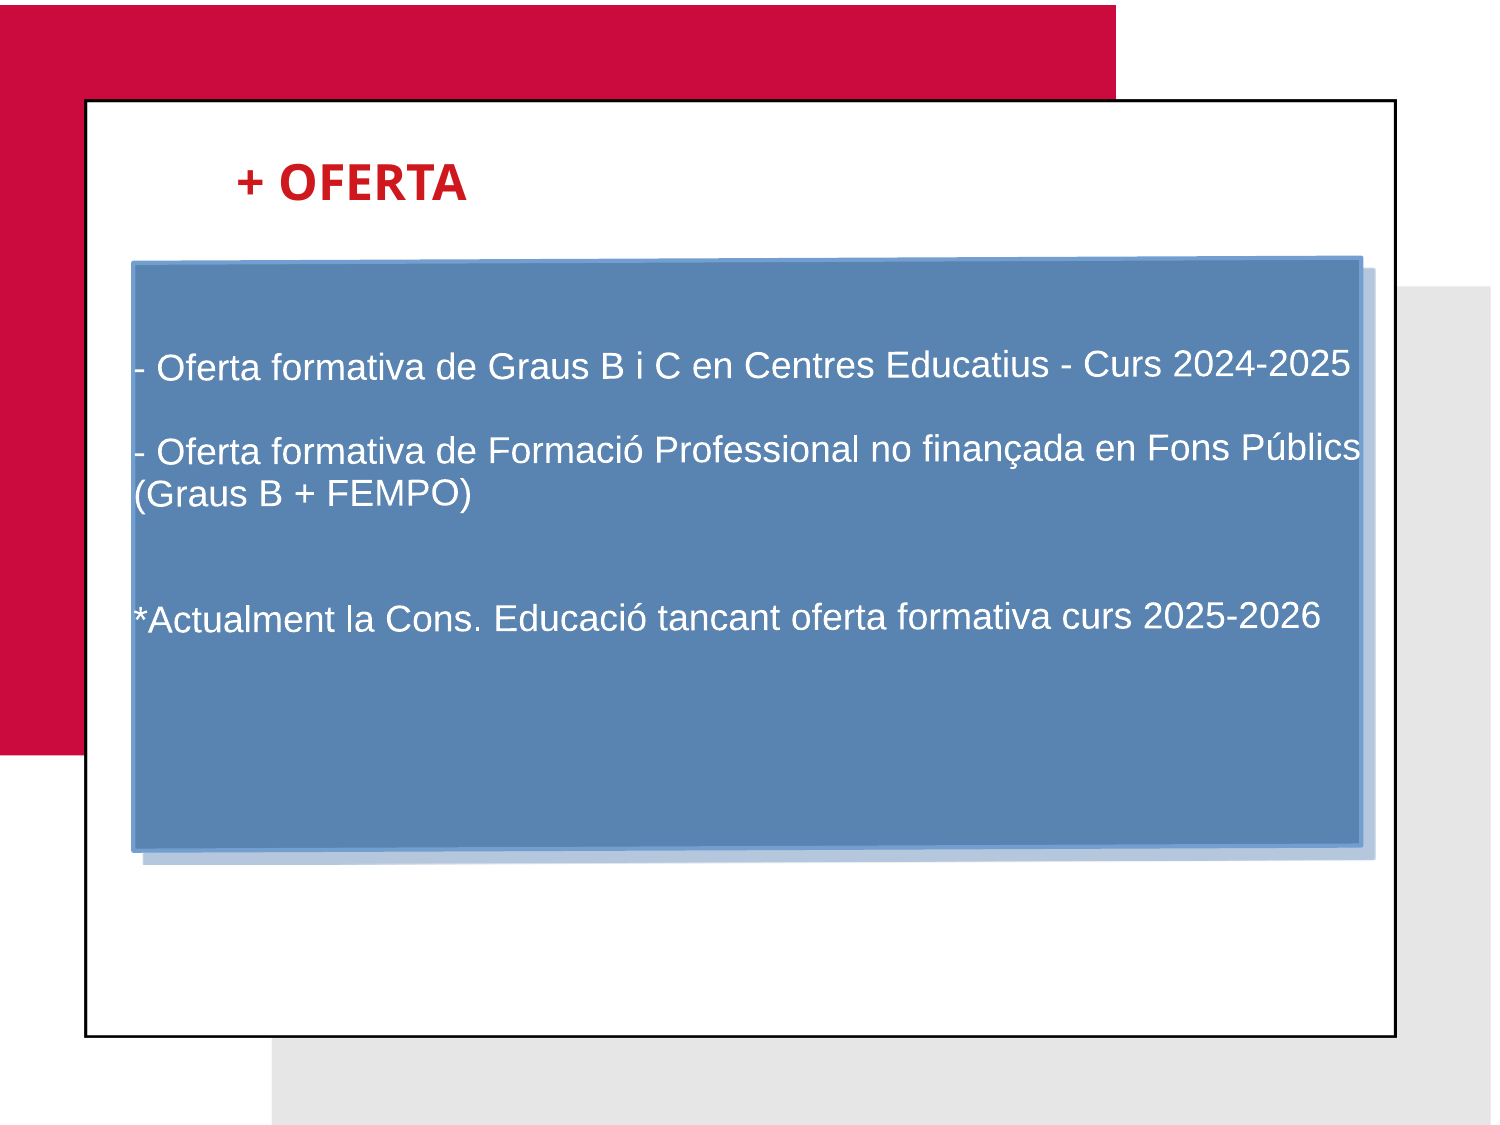

+ OFERTA
- Oferta formativa de Graus B i C en Centres Educatius - Curs 2024-2025
- Oferta formativa de Formació Professional no finançada en Fons Públics
(Graus B + FEMPO)
*Actualment la Cons. Educació tancant oferta formativa curs 2025-2026